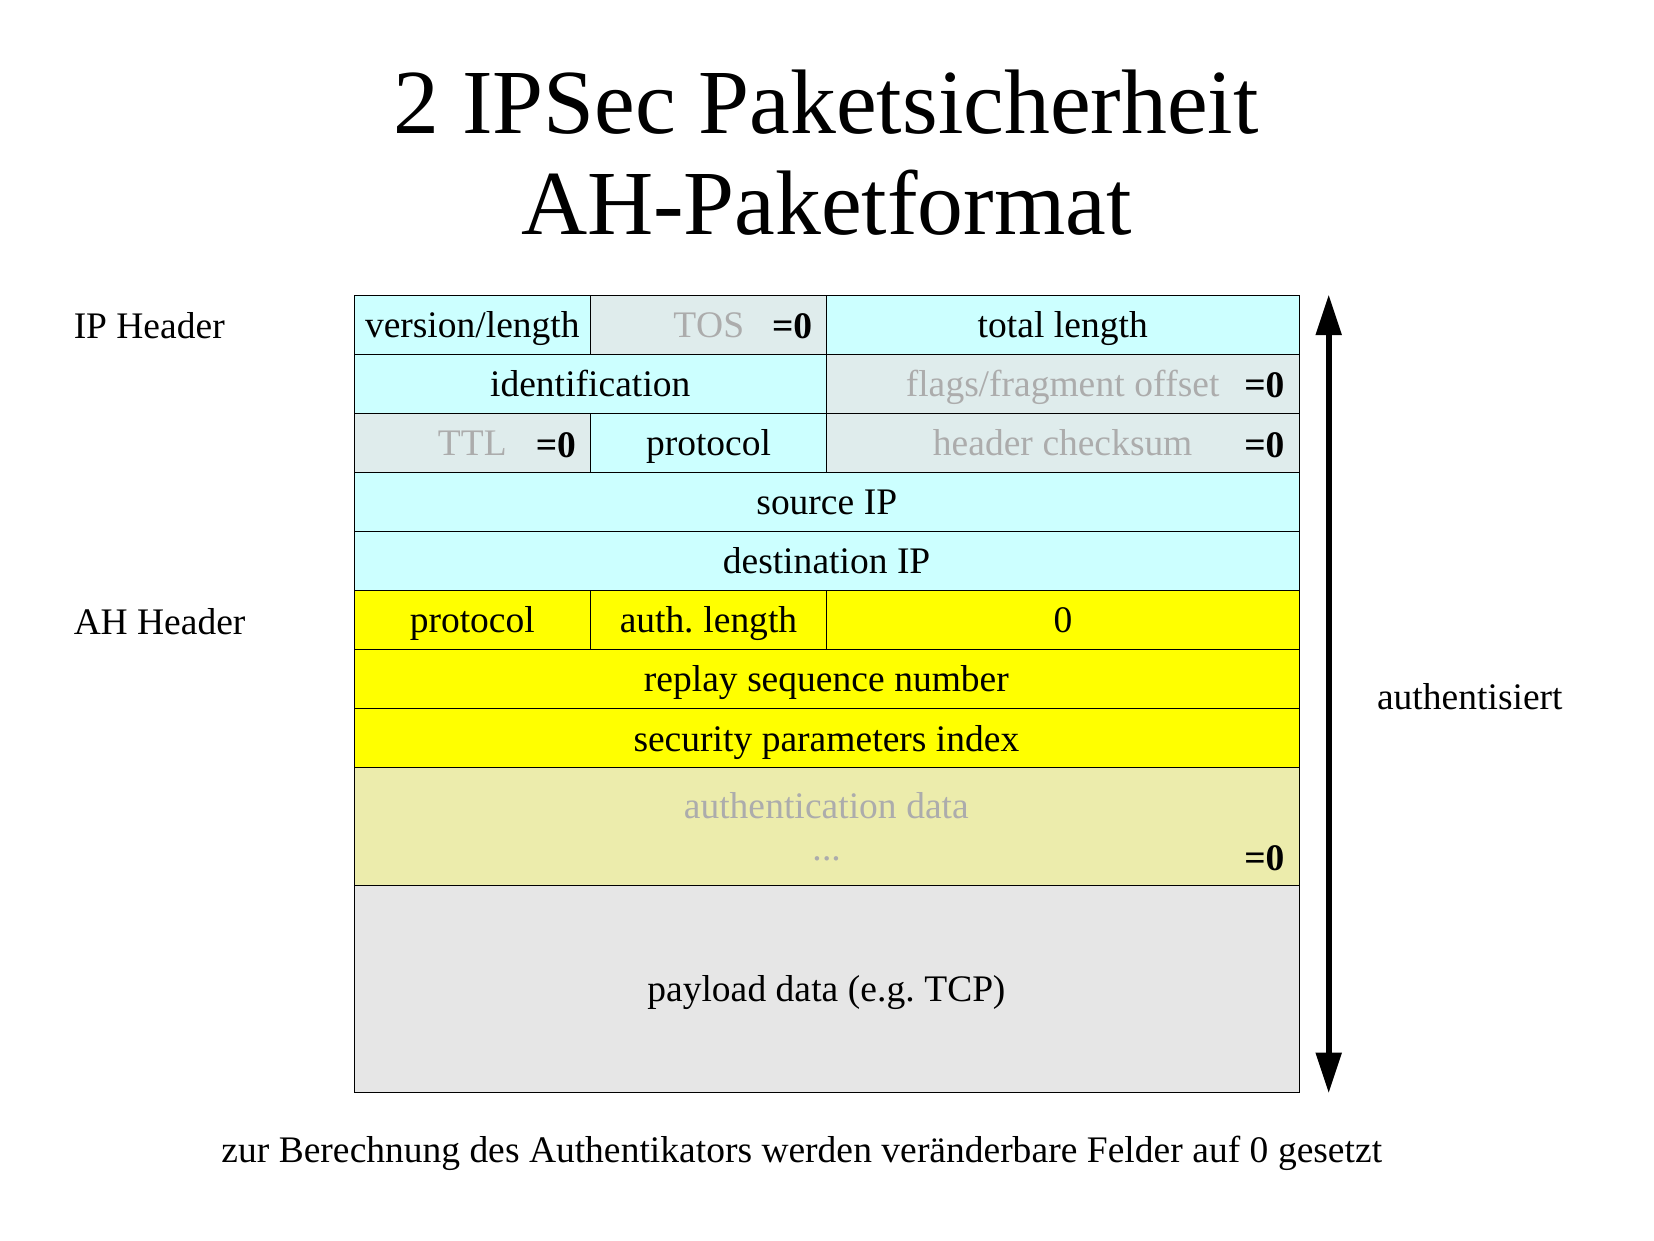

# 2 IPSec Paketsicherheit AH-Paketformat
=0
=0
=0
=0
=0
zur Berechnung des Authentikators werden veränderbare Felder auf 0 gesetzt
version/length
TOS
total length
identification
flags/fragment offset
TTL
protocol
header checksum
source IP
destination IP
IPv4 Header
protocol
auth. length
0
replay sequence number
security parameters index
authentication data
...
payload data (e.g. TCP)
authentisiert
IP Header
AH Header